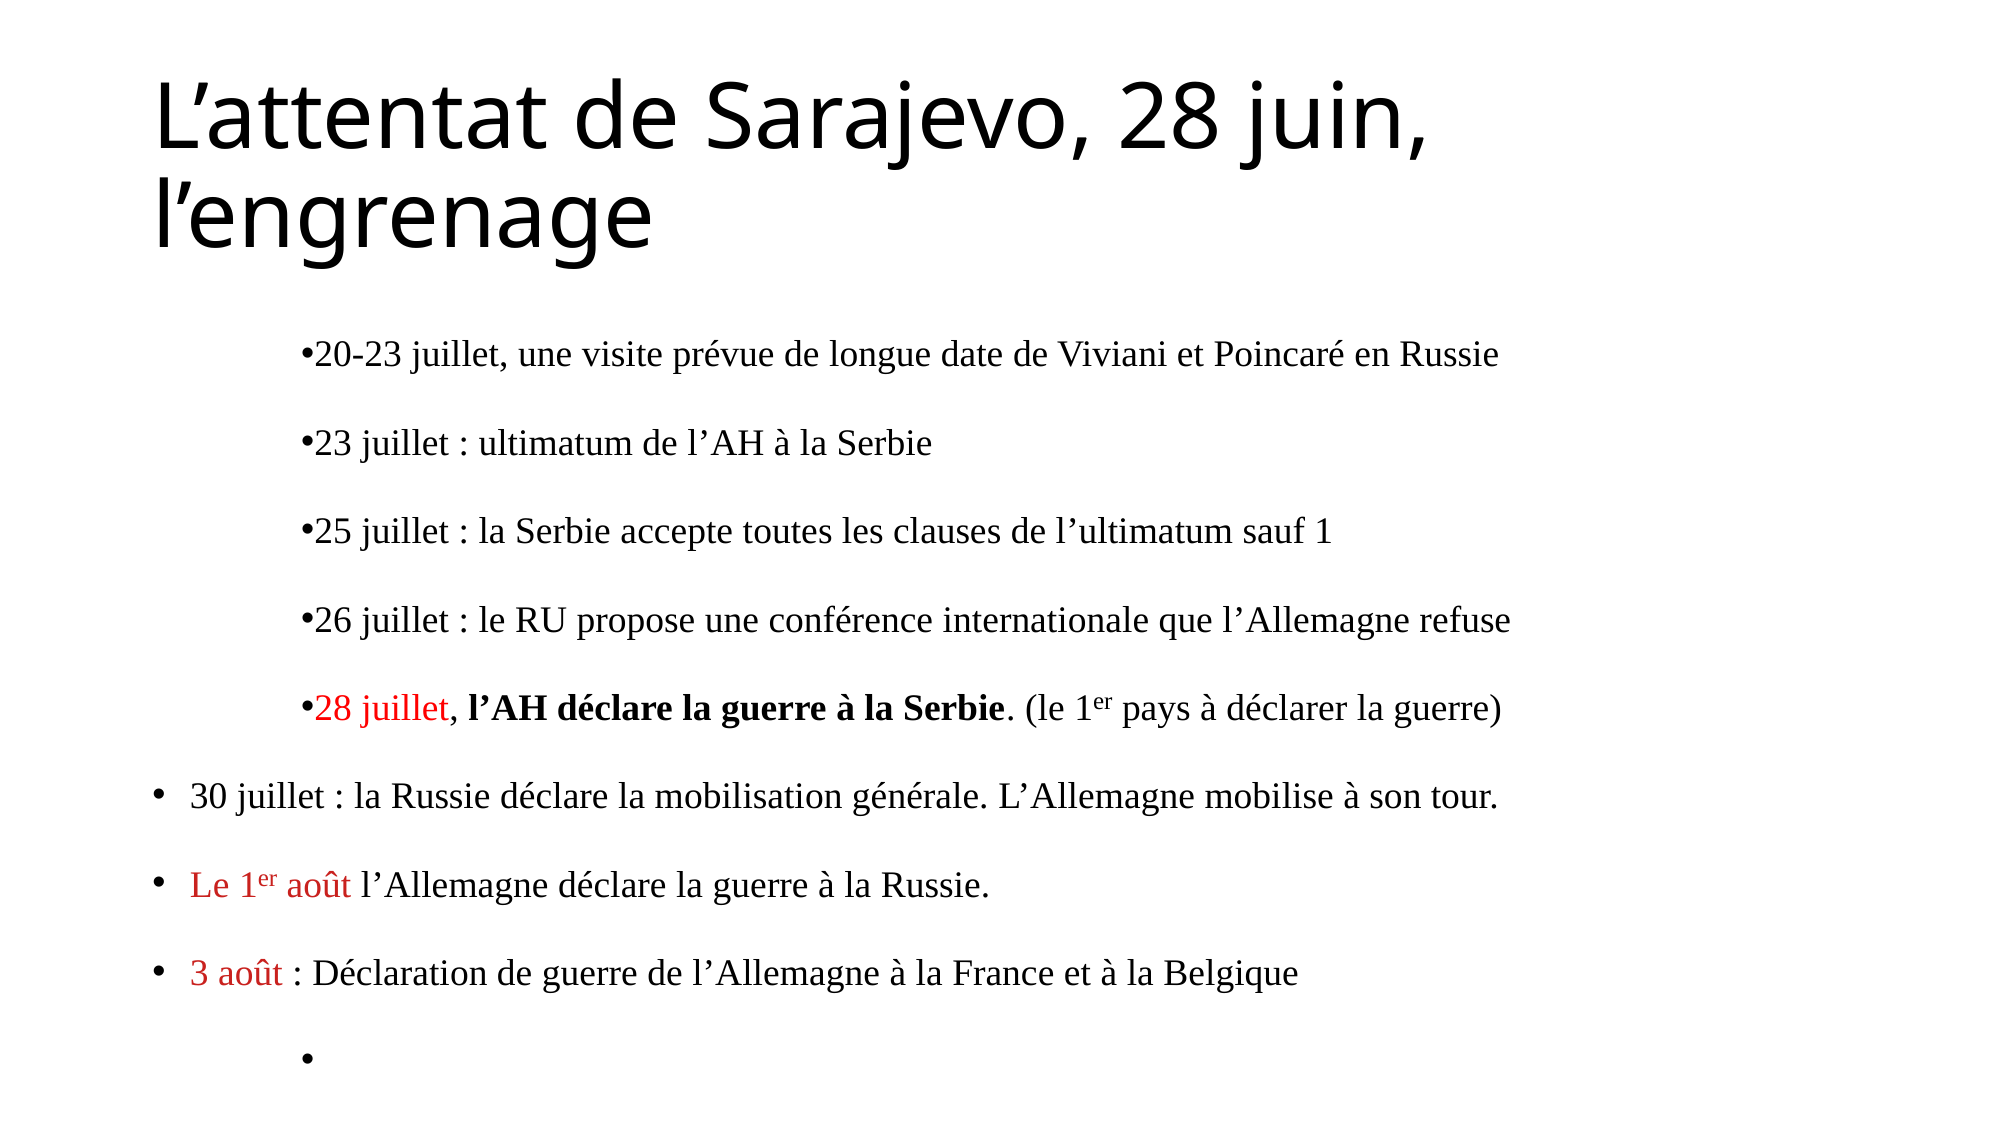

# L’attentat de Sarajevo, 28 juin, l’engrenage
20-23 juillet, une visite prévue de longue date de Viviani et Poincaré en Russie
23 juillet : ultimatum de l’AH à la Serbie
25 juillet : la Serbie accepte toutes les clauses de l’ultimatum sauf 1
26 juillet : le RU propose une conférence internationale que l’Allemagne refuse
28 juillet, l’AH déclare la guerre à la Serbie. (le 1er pays à déclarer la guerre)
30 juillet : la Russie déclare la mobilisation générale. L’Allemagne mobilise à son tour.
Le 1er août l’Allemagne déclare la guerre à la Russie.
3 août : Déclaration de guerre de l’Allemagne à la France et à la Belgique